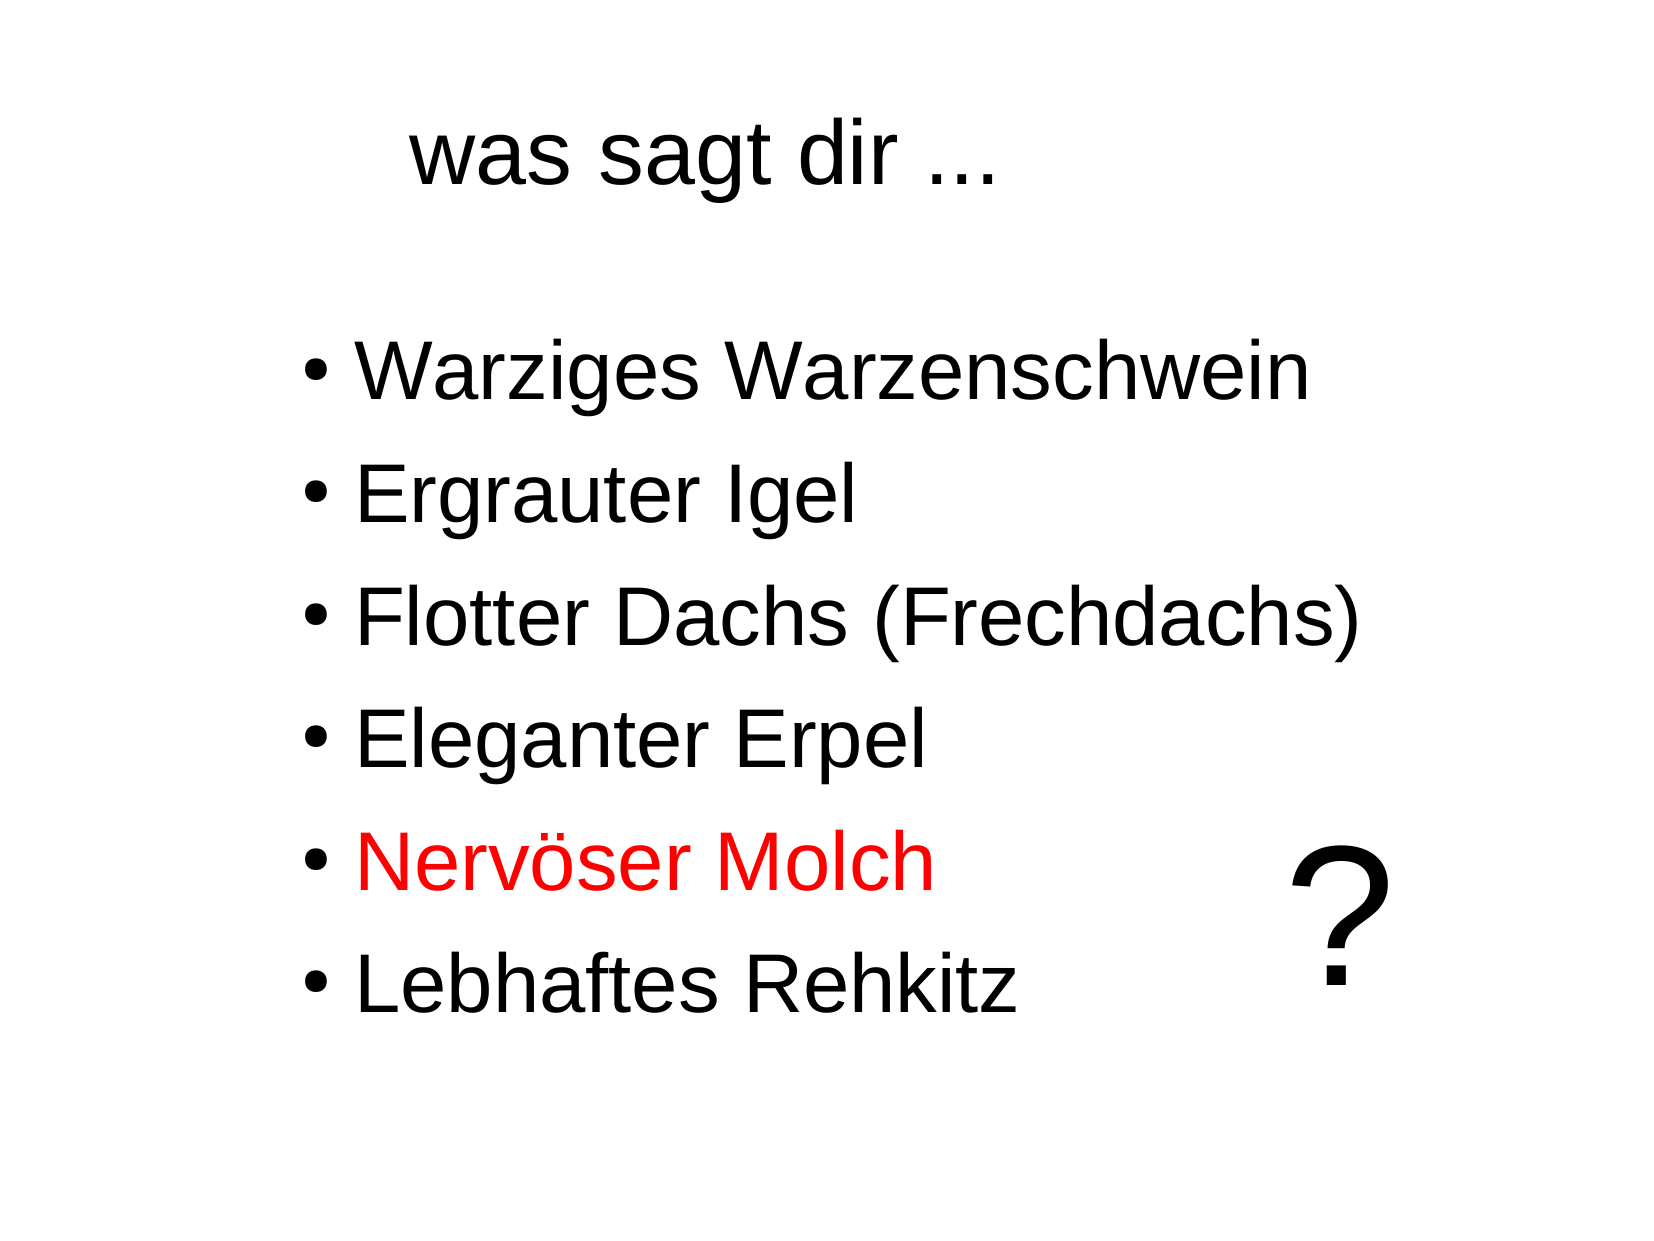

# was sagt dir ...
Warziges Warzenschwein
Ergrauter Igel
Flotter Dachs (Frechdachs)
Eleganter Erpel
Nervöser Molch
Lebhaftes Rehkitz
?